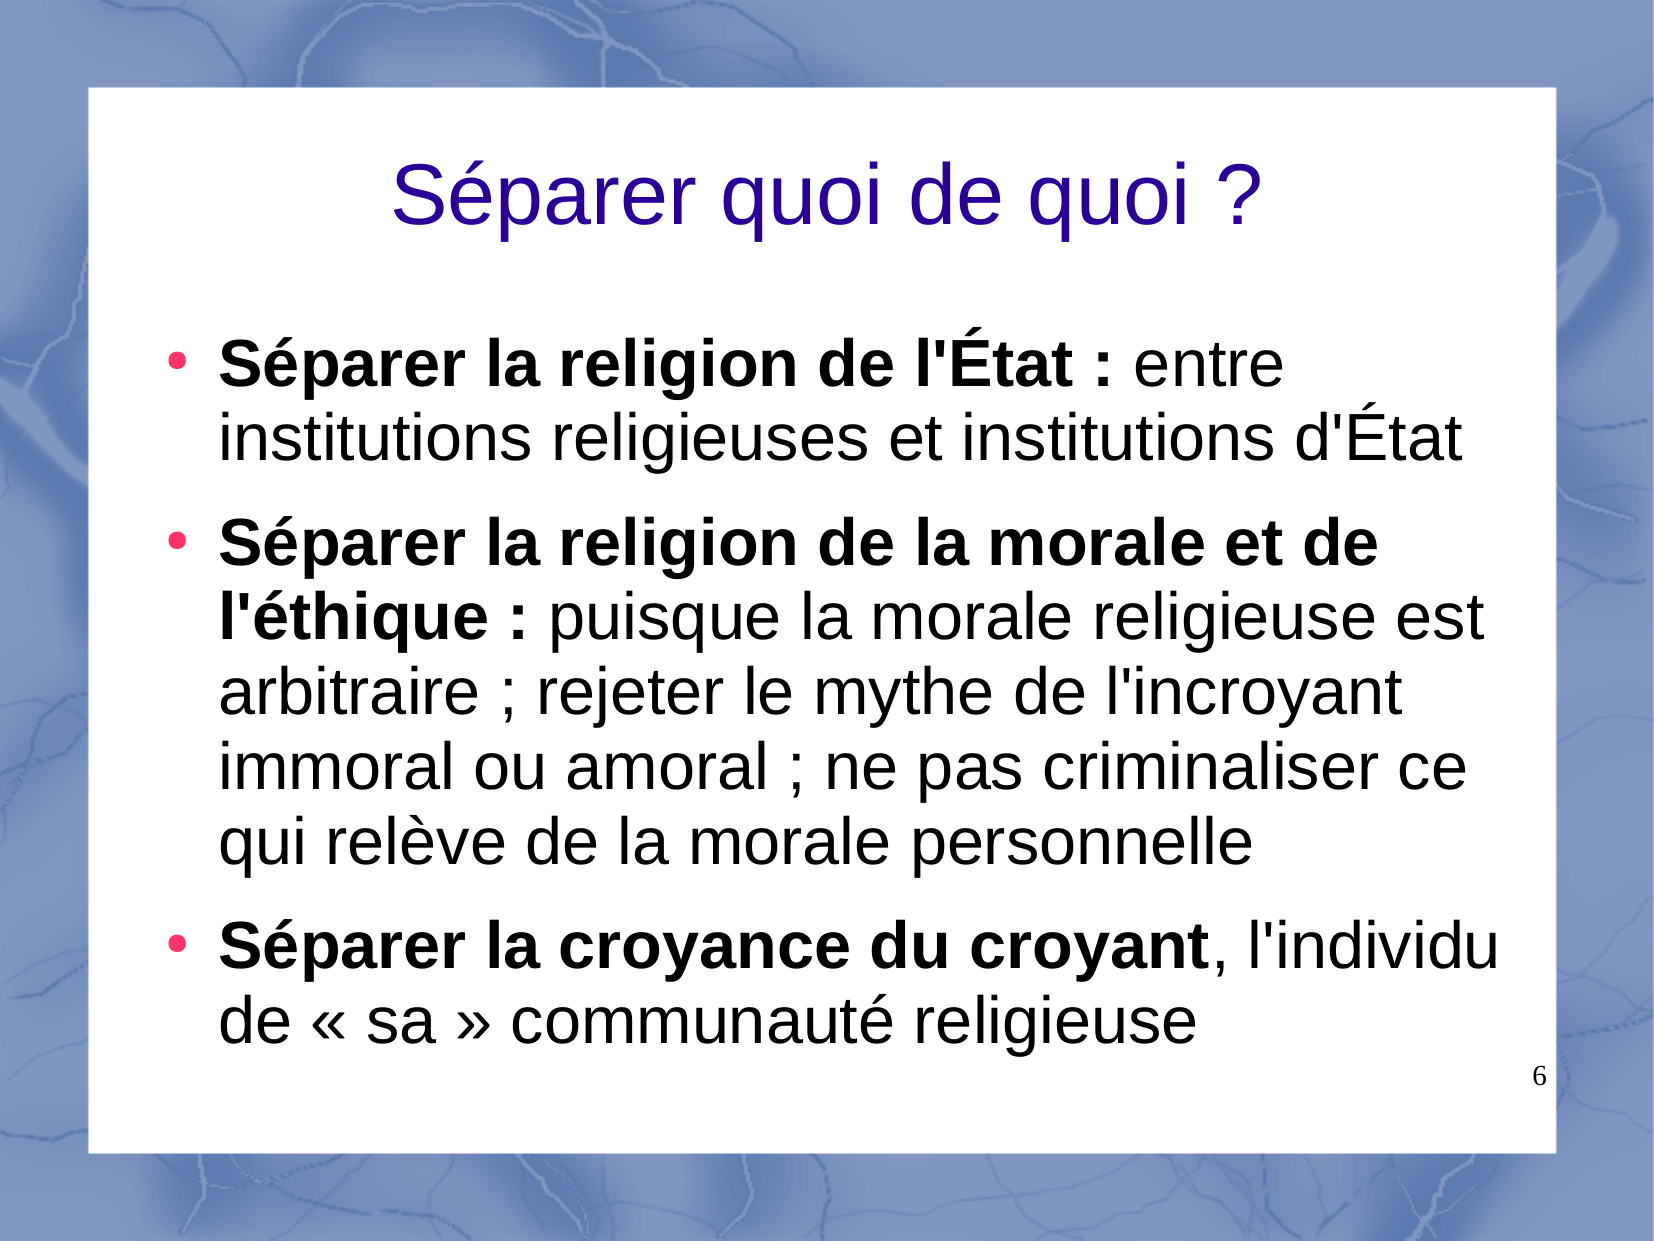

# Séparer quoi de quoi ?
Séparer la religion de l'État : entre institutions religieuses et institutions d'État
Séparer la religion de la morale et de l'éthique : puisque la morale religieuse est arbitraire ; rejeter le mythe de l'incroyant immoral ou amoral ; ne pas criminaliser ce qui relève de la morale personnelle
Séparer la croyance du croyant, l'individu de « sa » communauté religieuse
6